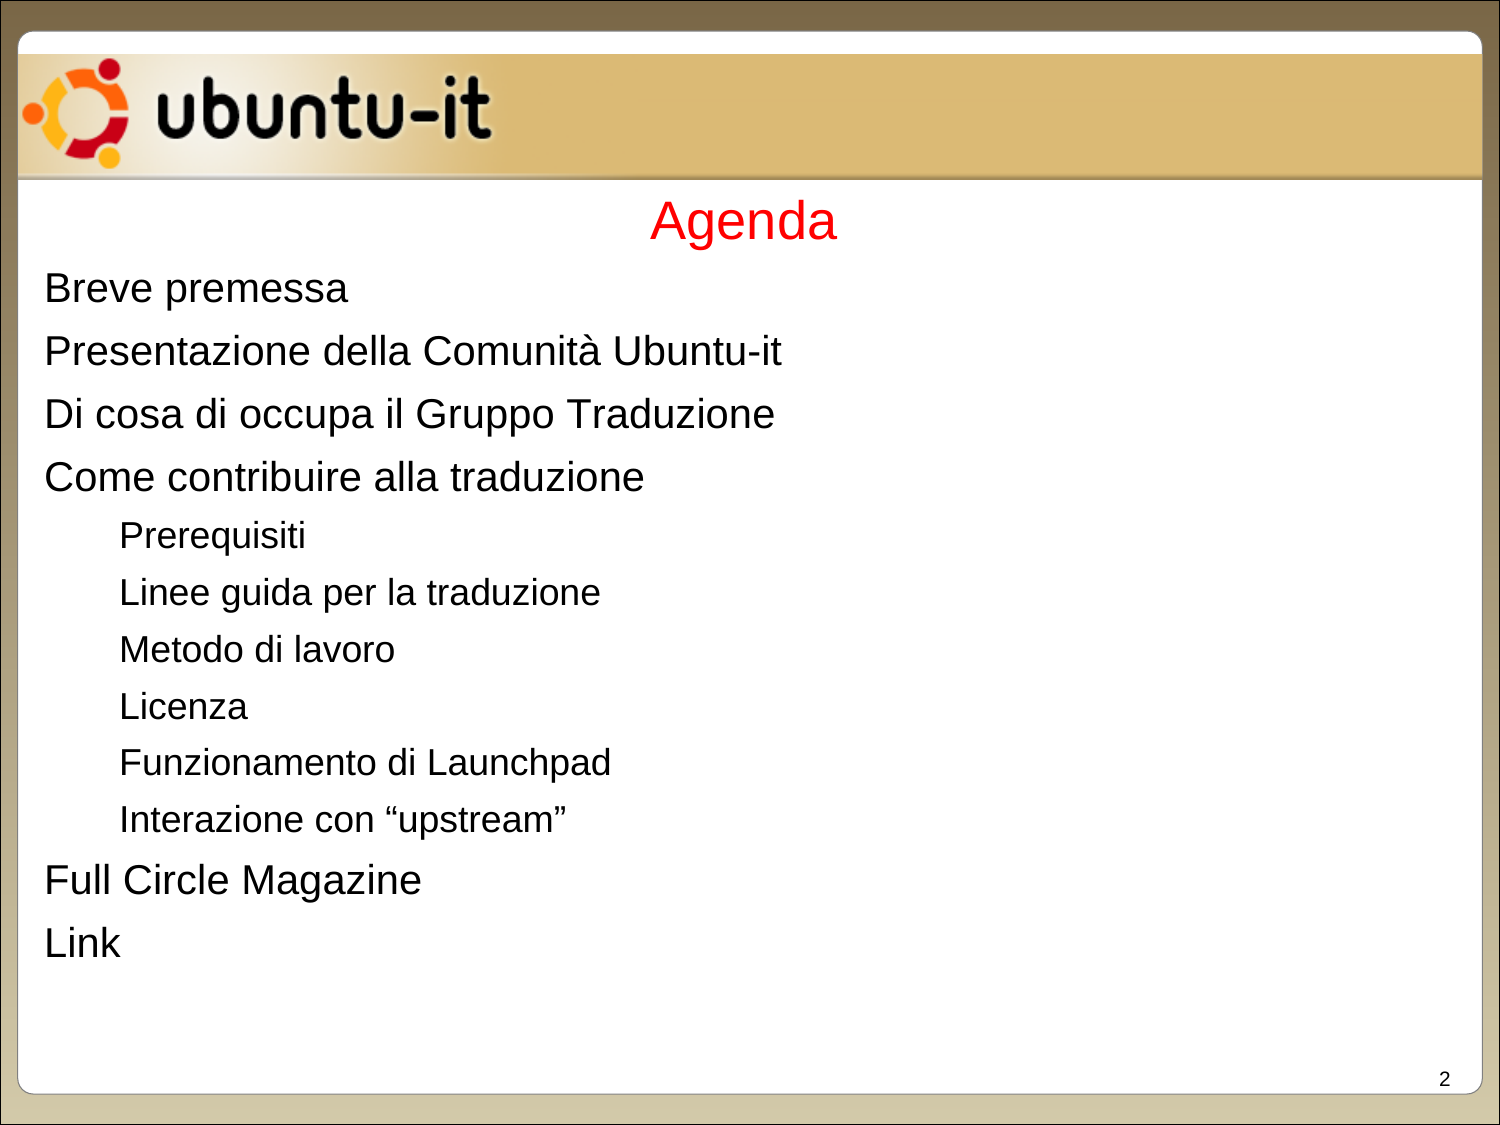

# Agenda
Breve premessa
Presentazione della Comunità Ubuntu-it
Di cosa di occupa il Gruppo Traduzione
Come contribuire alla traduzione
Prerequisiti
Linee guida per la traduzione
Metodo di lavoro
Licenza
Funzionamento di Launchpad
Interazione con “upstream”
Full Circle Magazine
Link
2